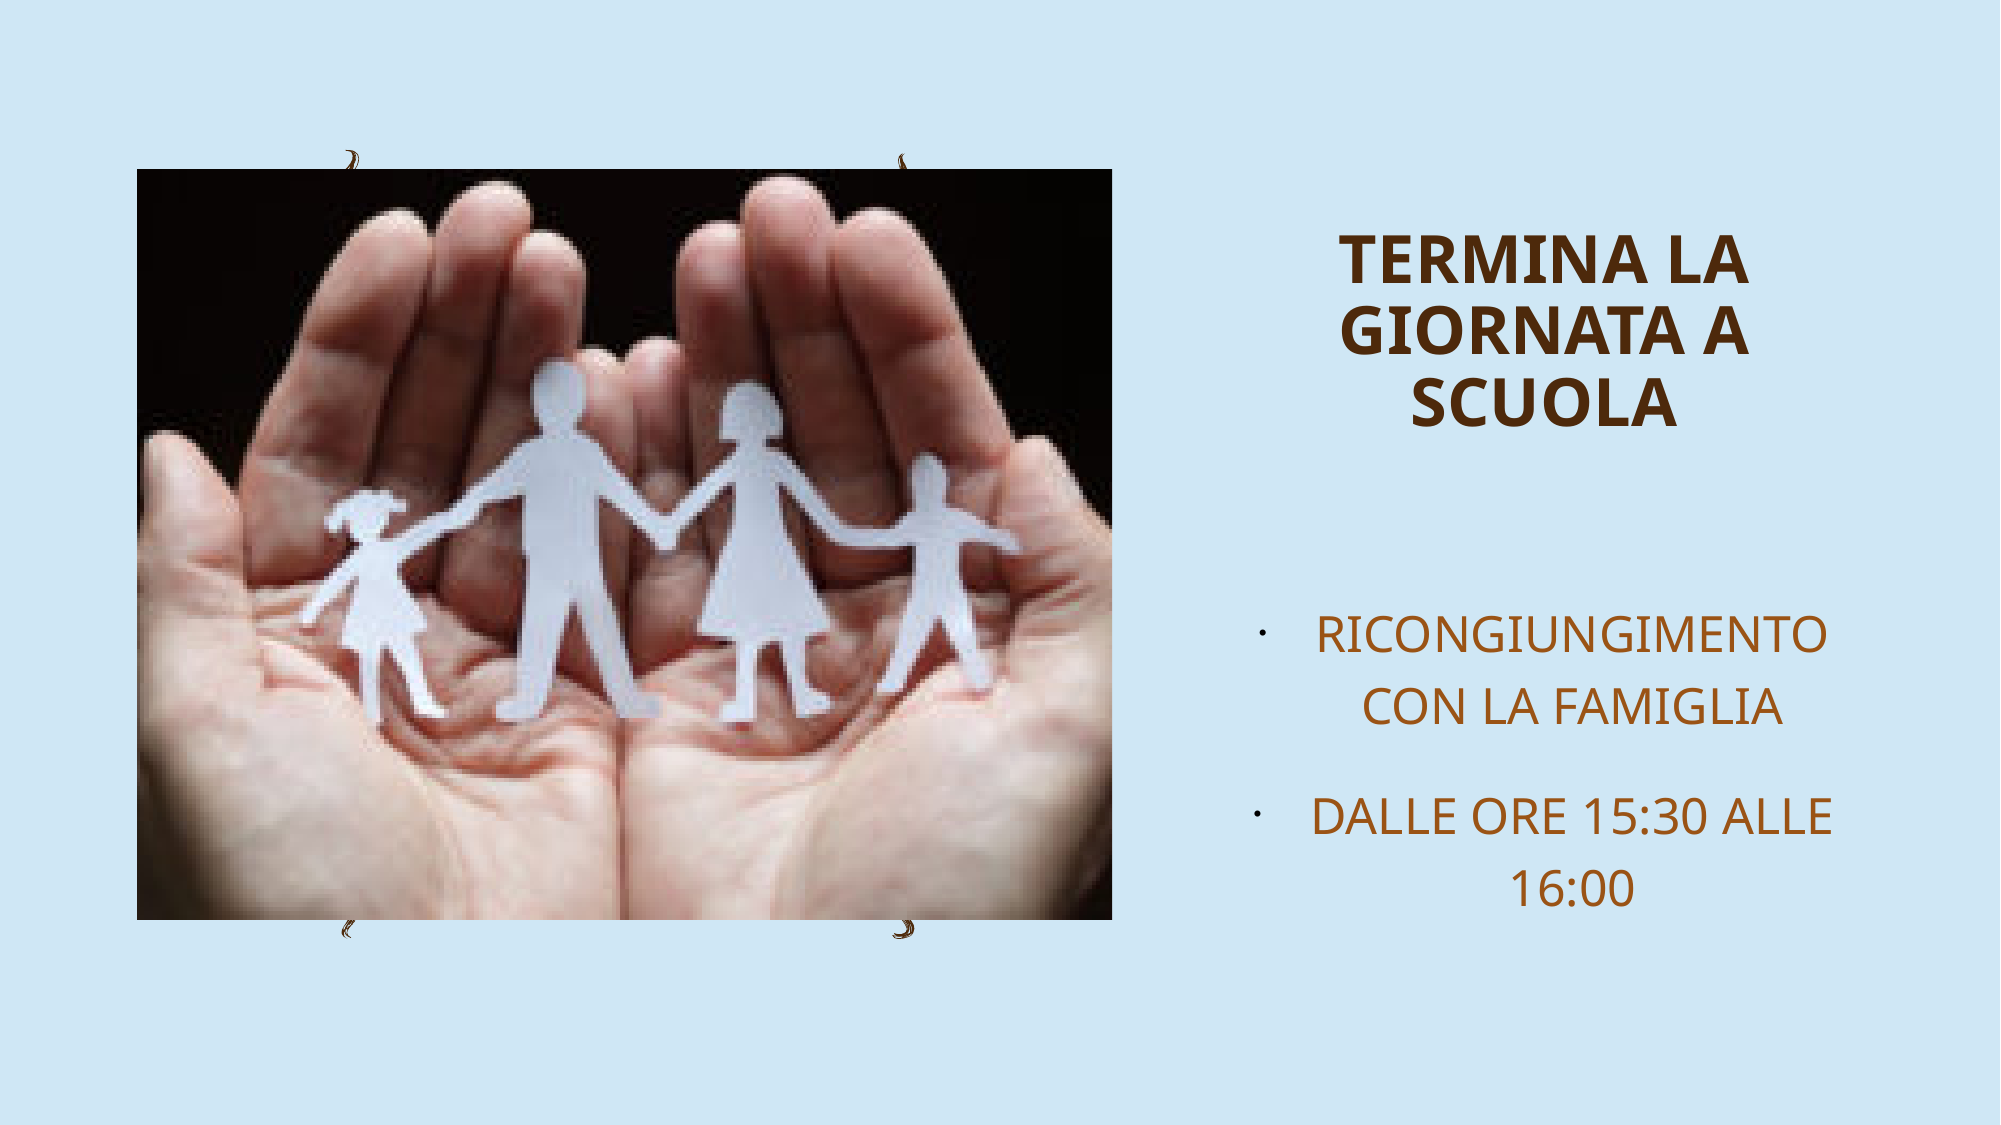

# TERMINA LA GIORNATA A SCUOLA
RICONGIUNGIMENTO CON LA FAMIGLIA
DALLE ORE 15:30 ALLE 16:00